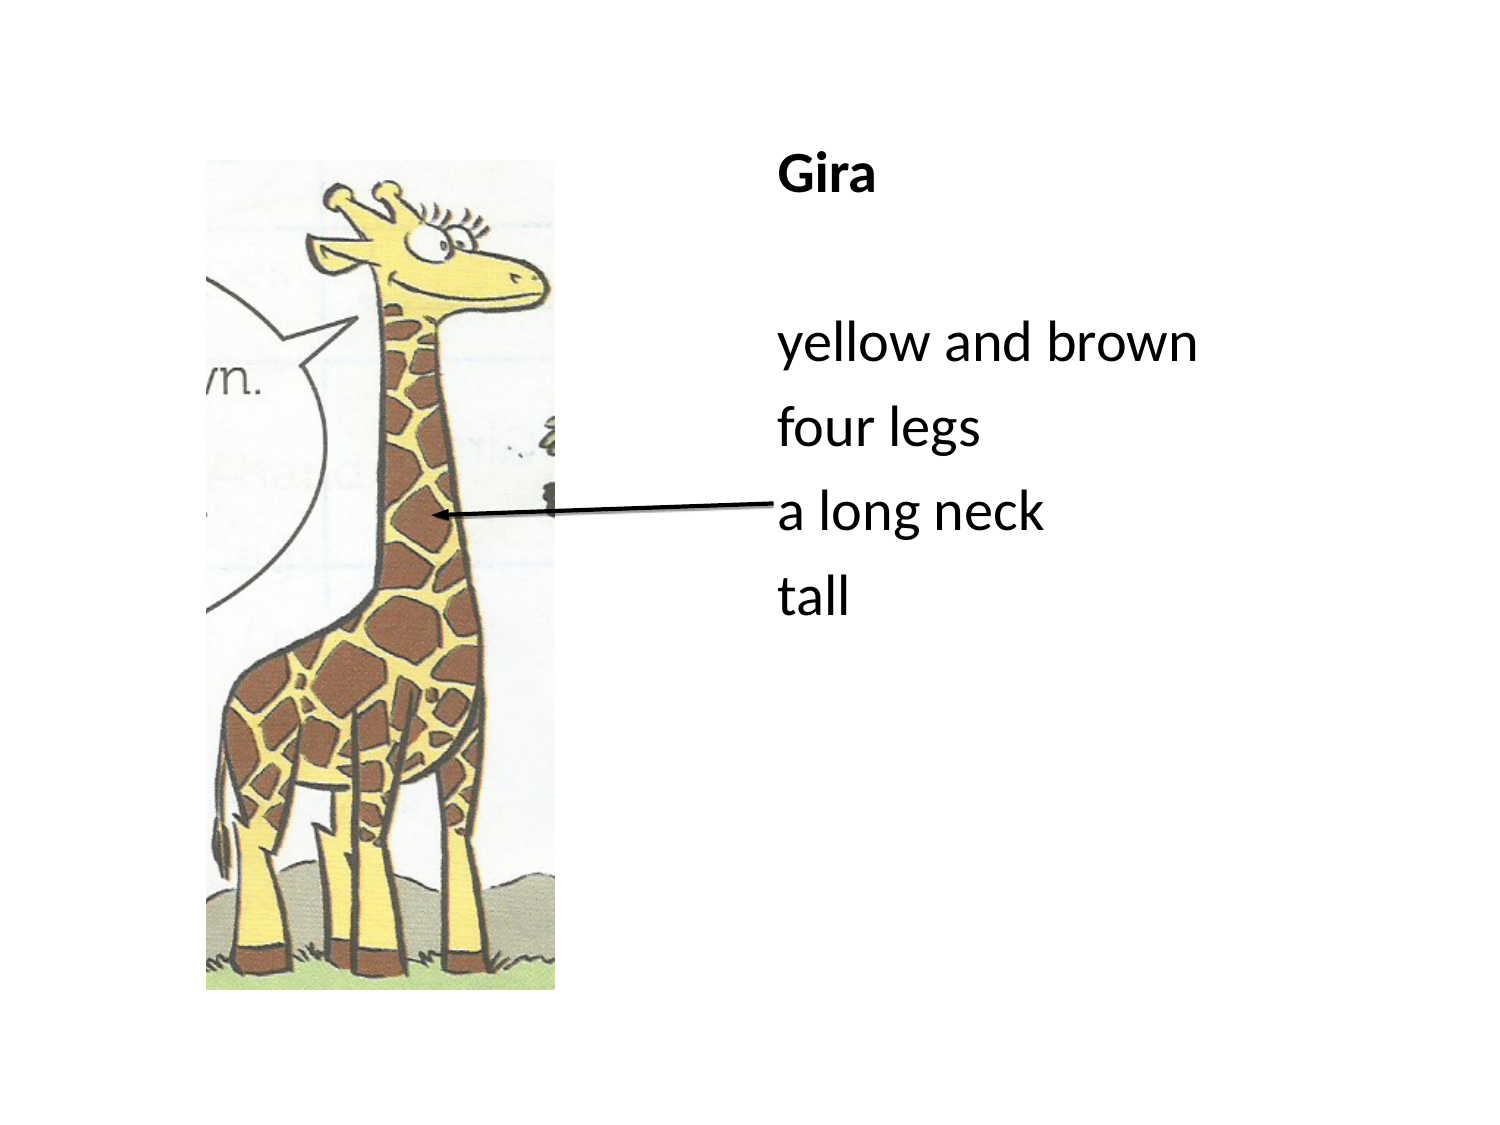

# Gira
yellow and brown
four legs
a long neck
tall